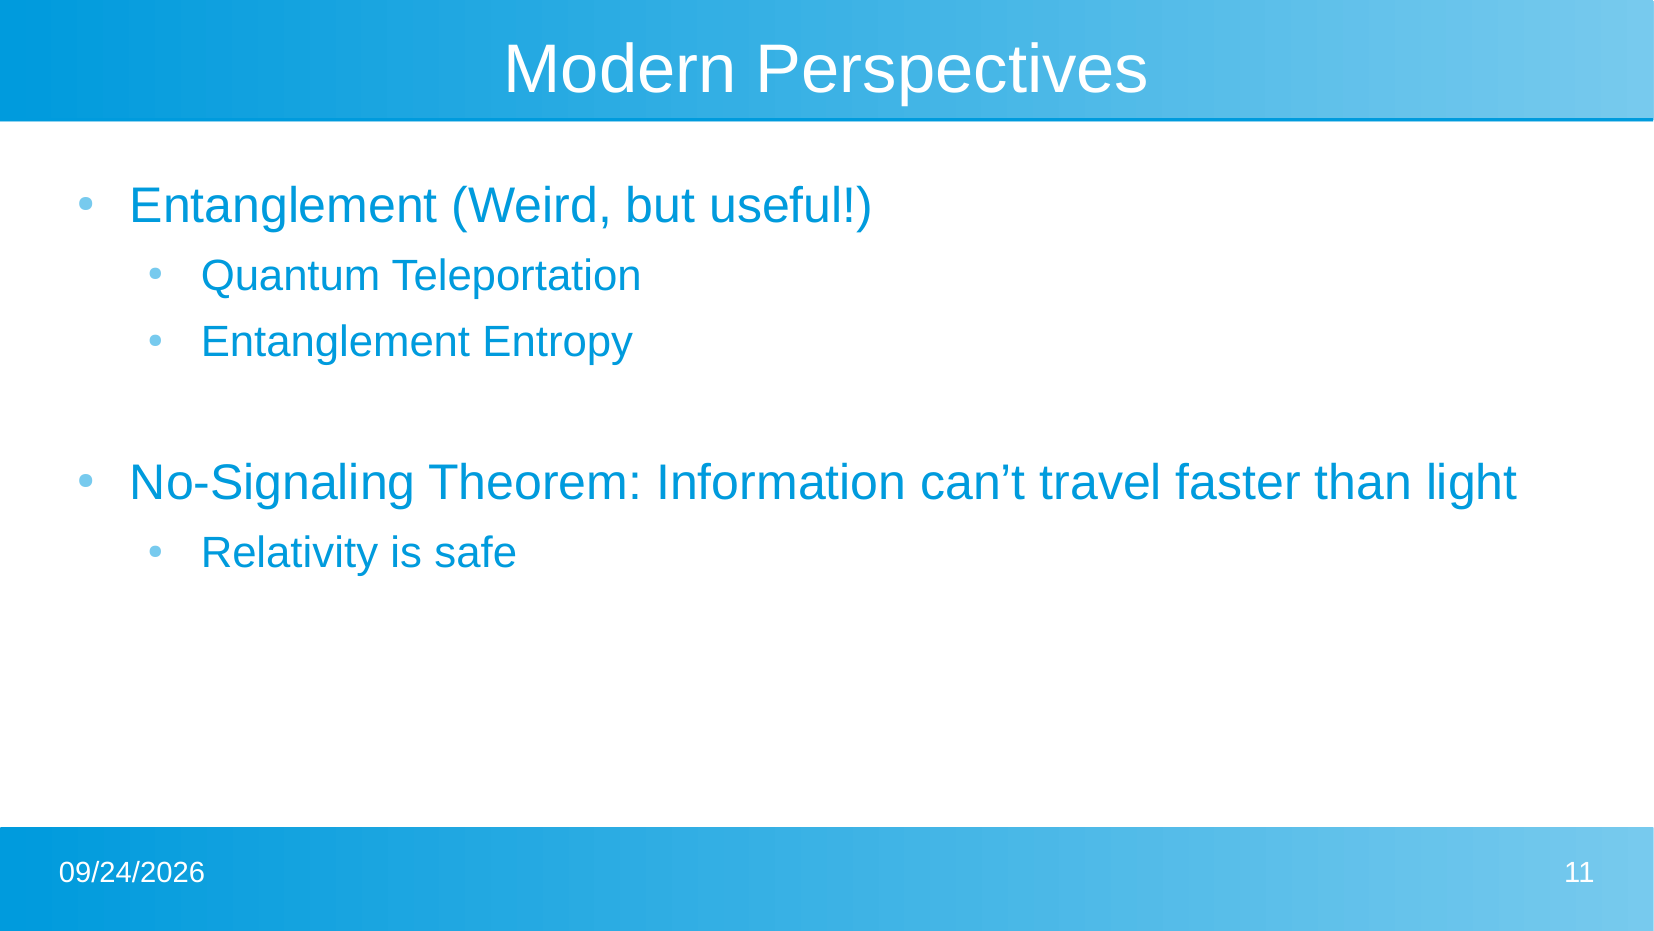

# Modern Perspectives
Entanglement (Weird, but useful!)
Quantum Teleportation
Entanglement Entropy
No-Signaling Theorem: Information can’t travel faster than light
Relativity is safe
11